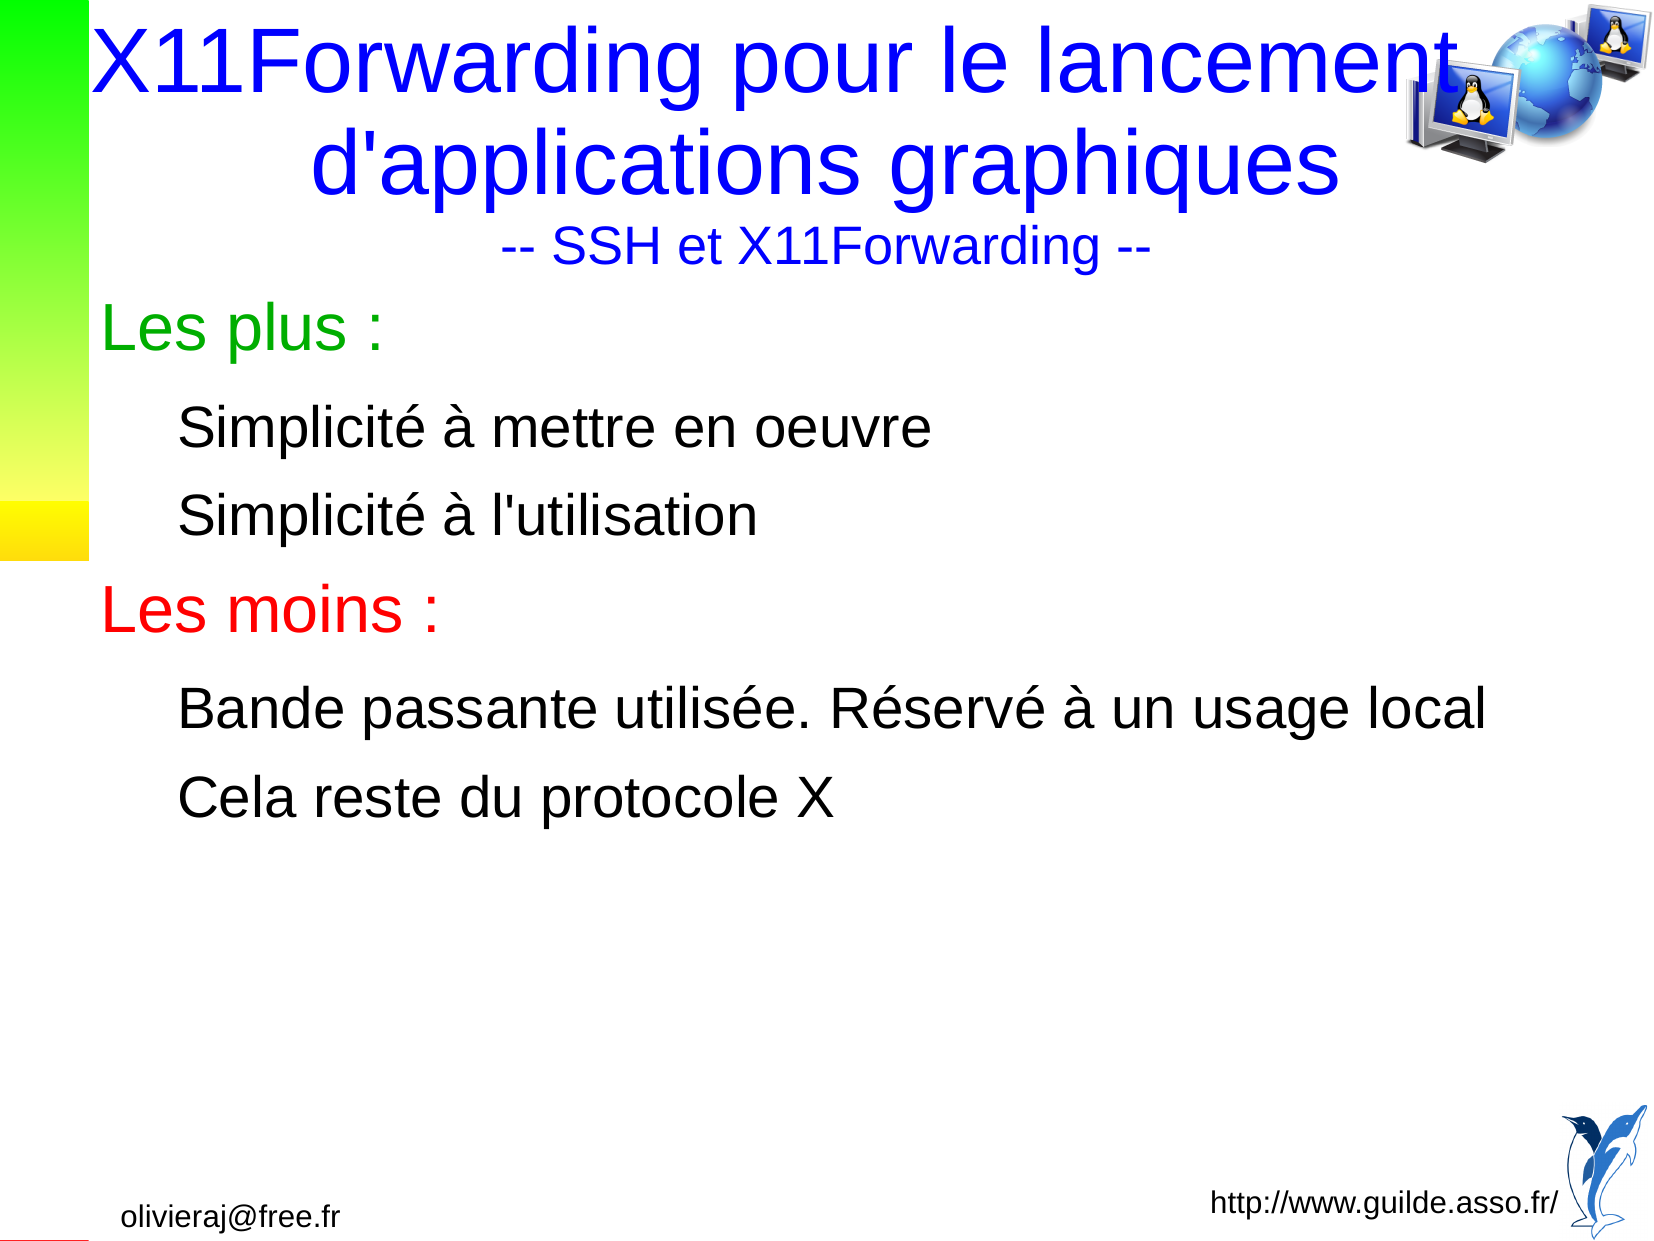

# X11Forwarding pour le lancement d'applications graphiques
-- SSH et X11Forwarding --
Les plus :
Simplicité à mettre en oeuvre
Simplicité à l'utilisation
Les moins :
Bande passante utilisée. Réservé à un usage local
Cela reste du protocole X